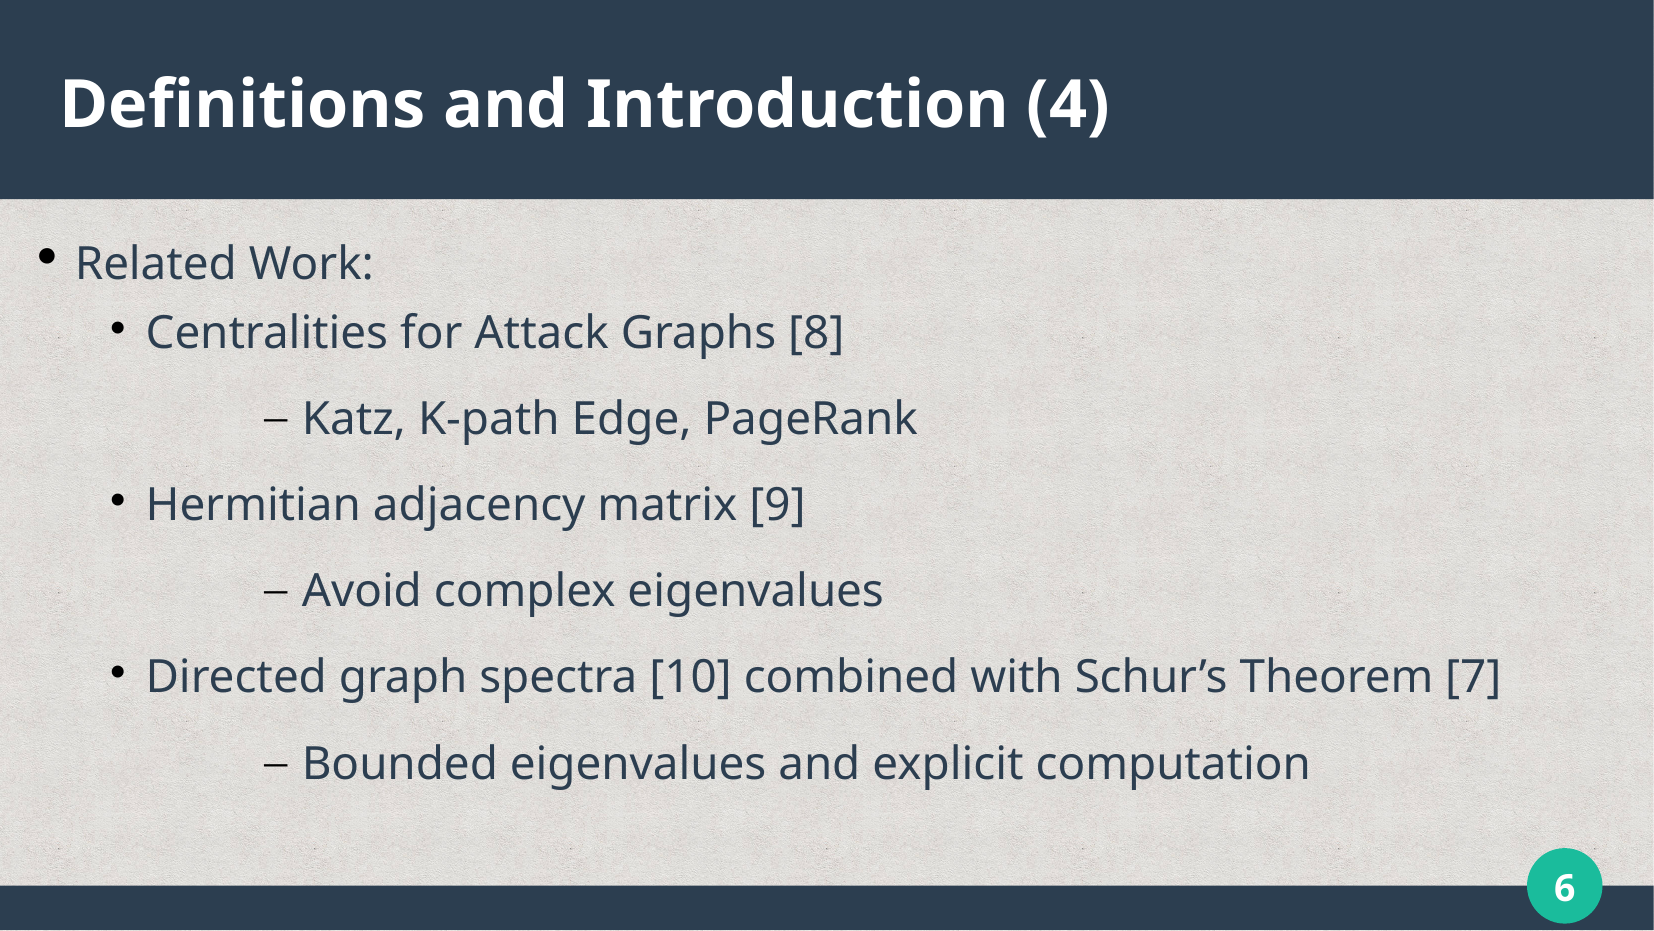

# Definitions and Introduction (4)
Related Work:
Centralities for Attack Graphs [8]
Katz, K-path Edge, PageRank
Hermitian adjacency matrix [9]
Avoid complex eigenvalues
Directed graph spectra [10] combined with Schur’s Theorem [7]
Bounded eigenvalues and explicit computation